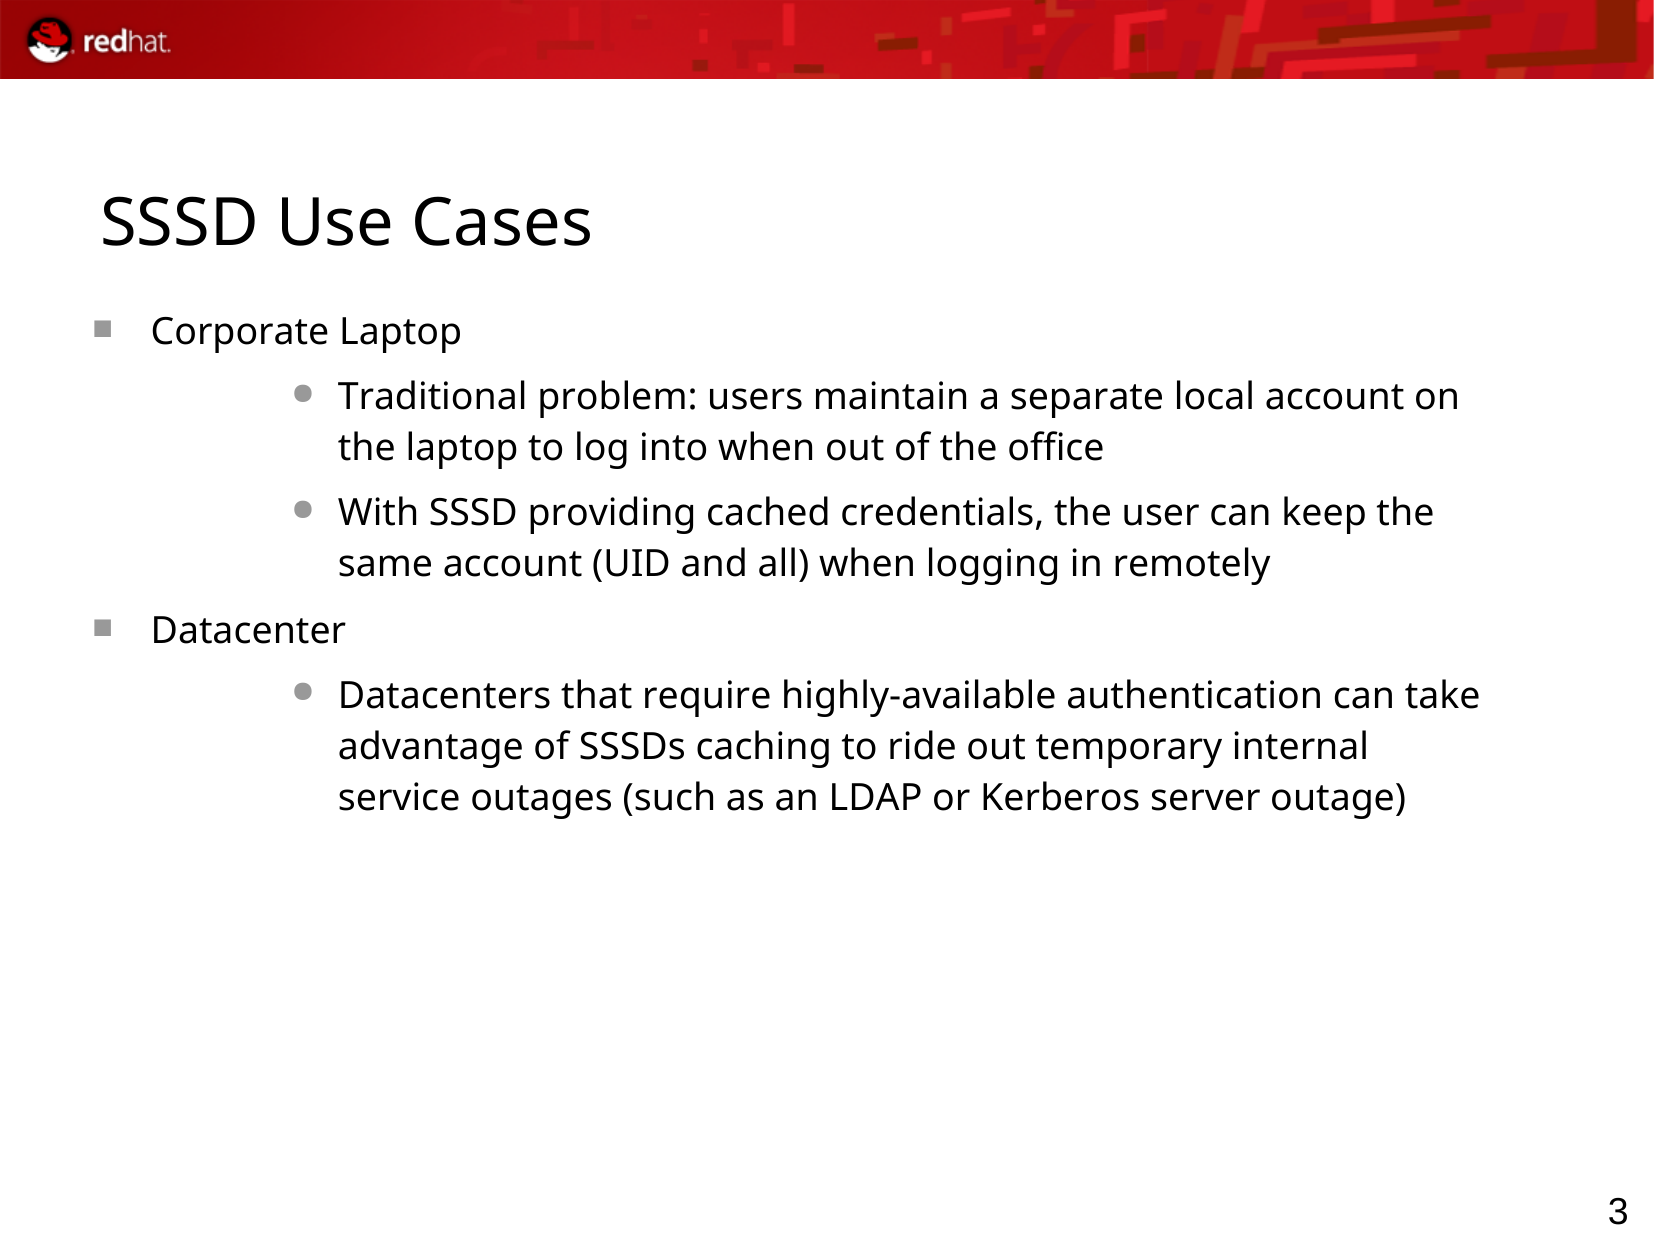

# SSSD Use Cases
Corporate Laptop
Traditional problem: users maintain a separate local account on the laptop to log into when out of the office
With SSSD providing cached credentials, the user can keep the same account (UID and all) when logging in remotely
Datacenter
Datacenters that require highly-available authentication can take advantage of SSSDs caching to ride out temporary internal service outages (such as an LDAP or Kerberos server outage)